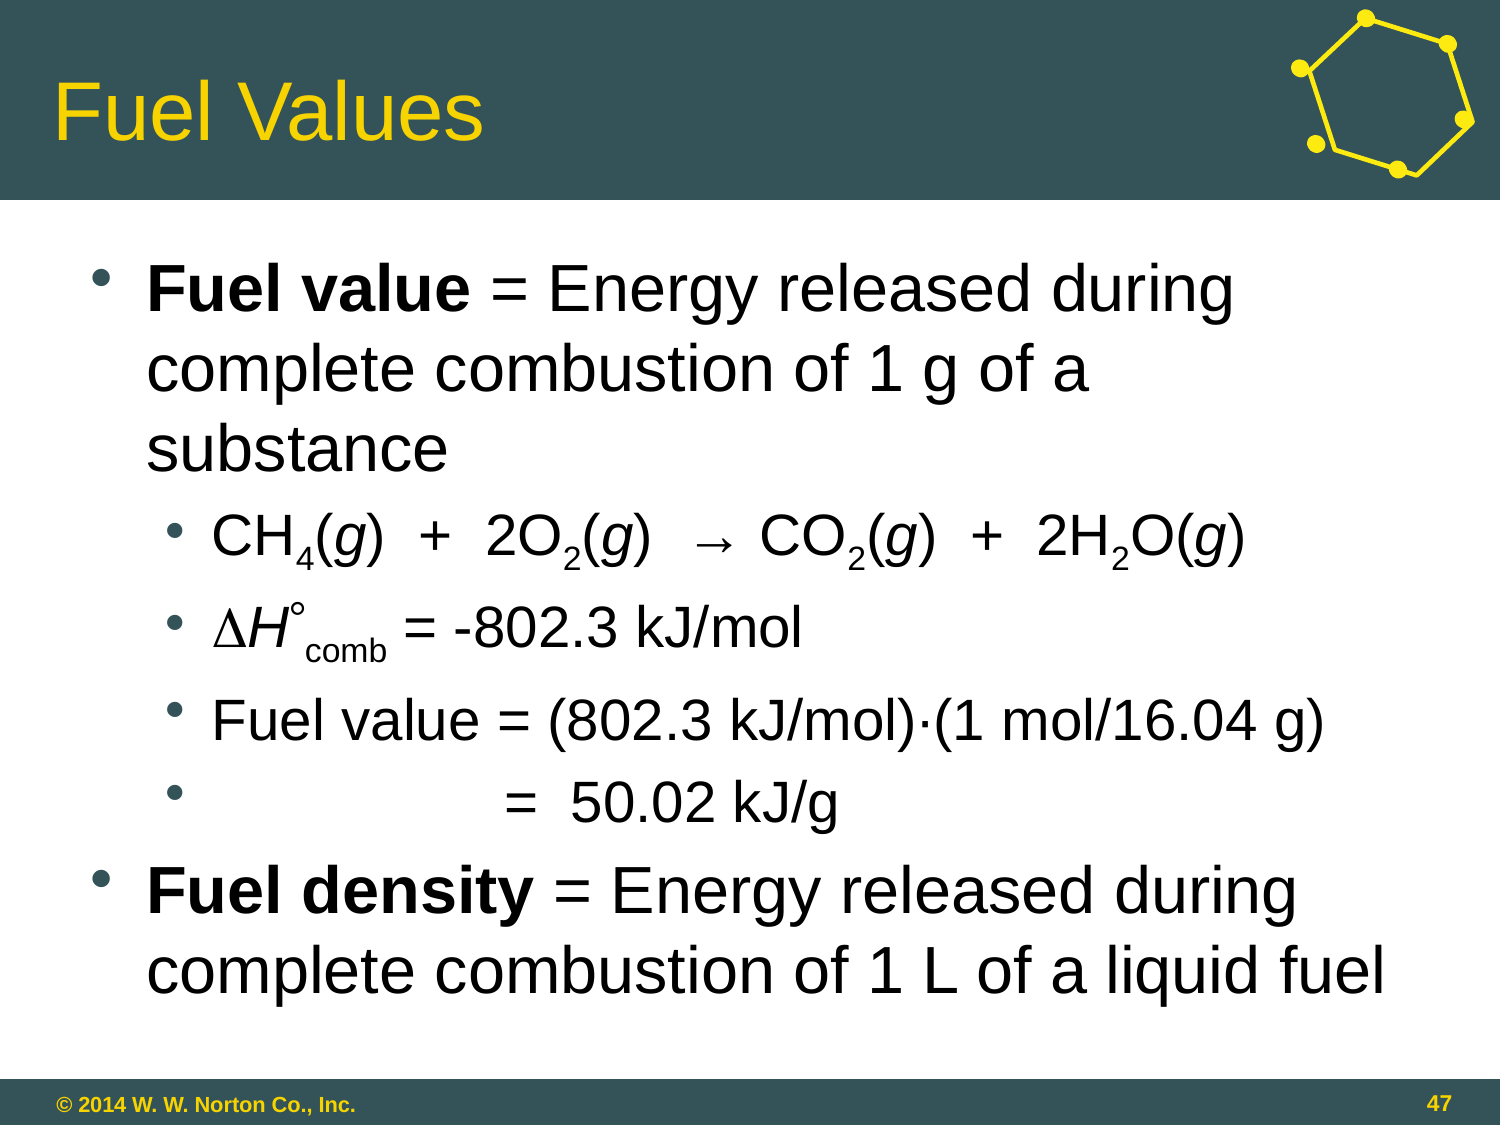

Fuel Values
# Fuel value = Energy released during complete combustion of 1 g of a substance
CH4(g) + 2O2(g) → CO2(g) + 2H2O(g)
Hcomb = -802.3 kJ/mol
Fuel value = (802.3 kJ/mol)·(1 mol/16.04 g)
 = 50.02 kJ/g
Fuel density = Energy released during complete combustion of 1 L of a liquid fuel